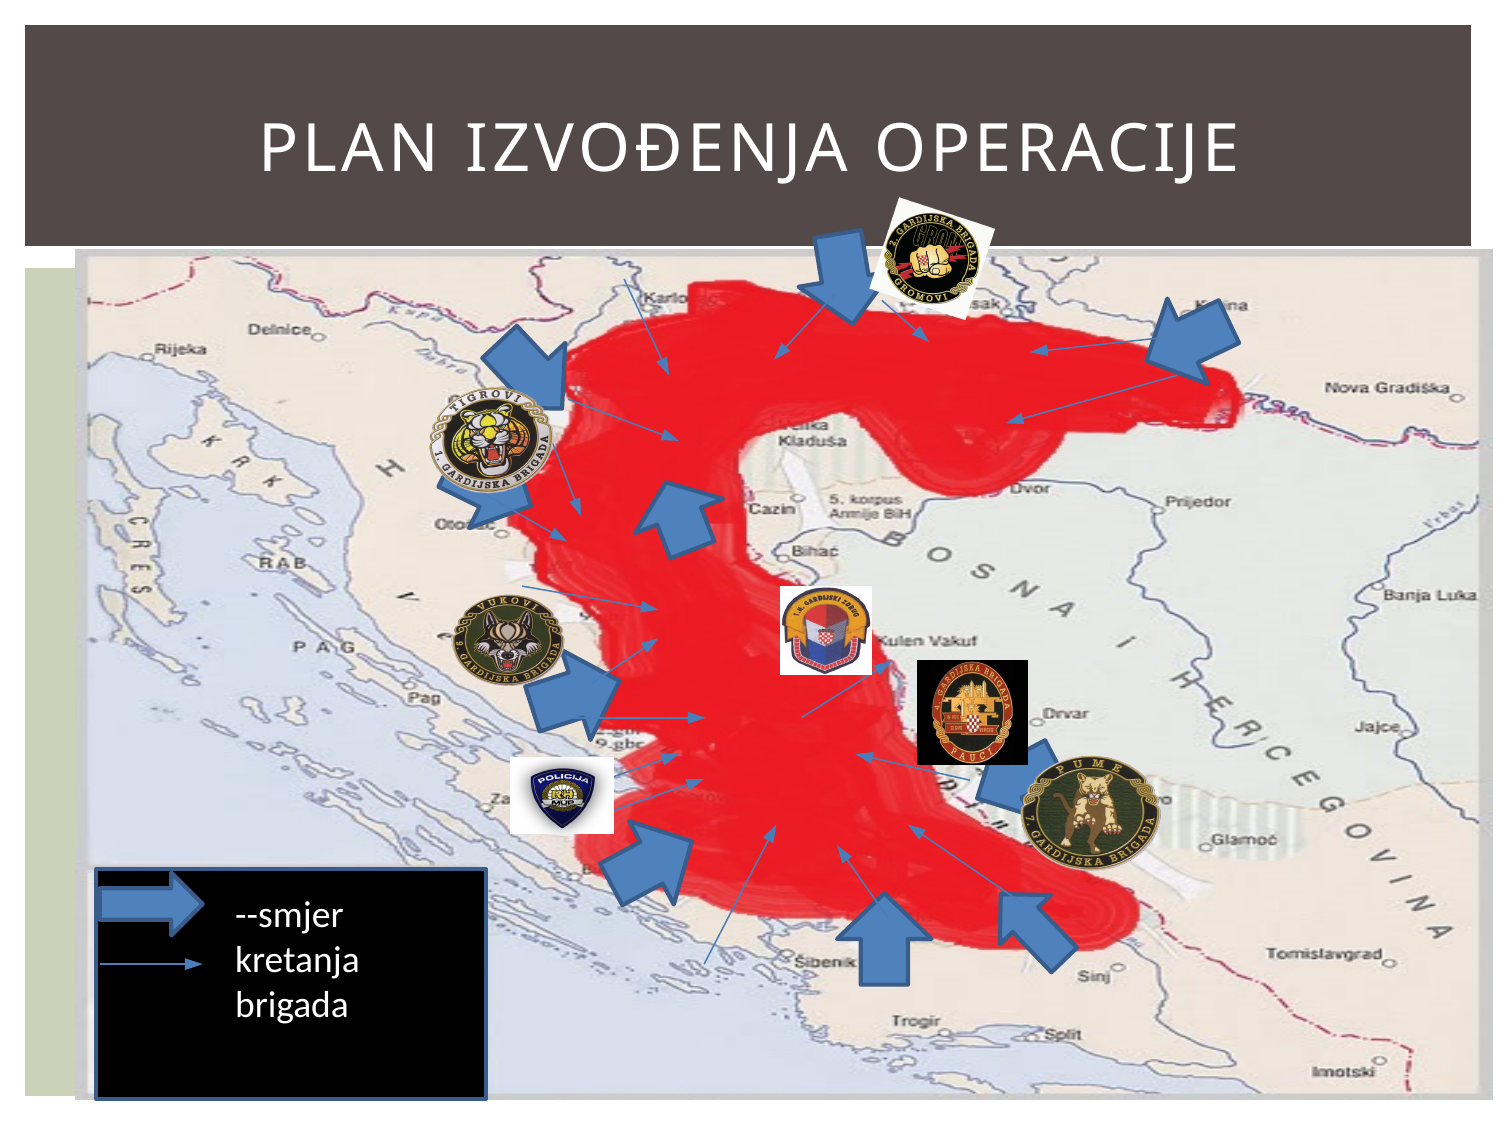

# Plan izvođenja operacije
--smjer kretanja brigada